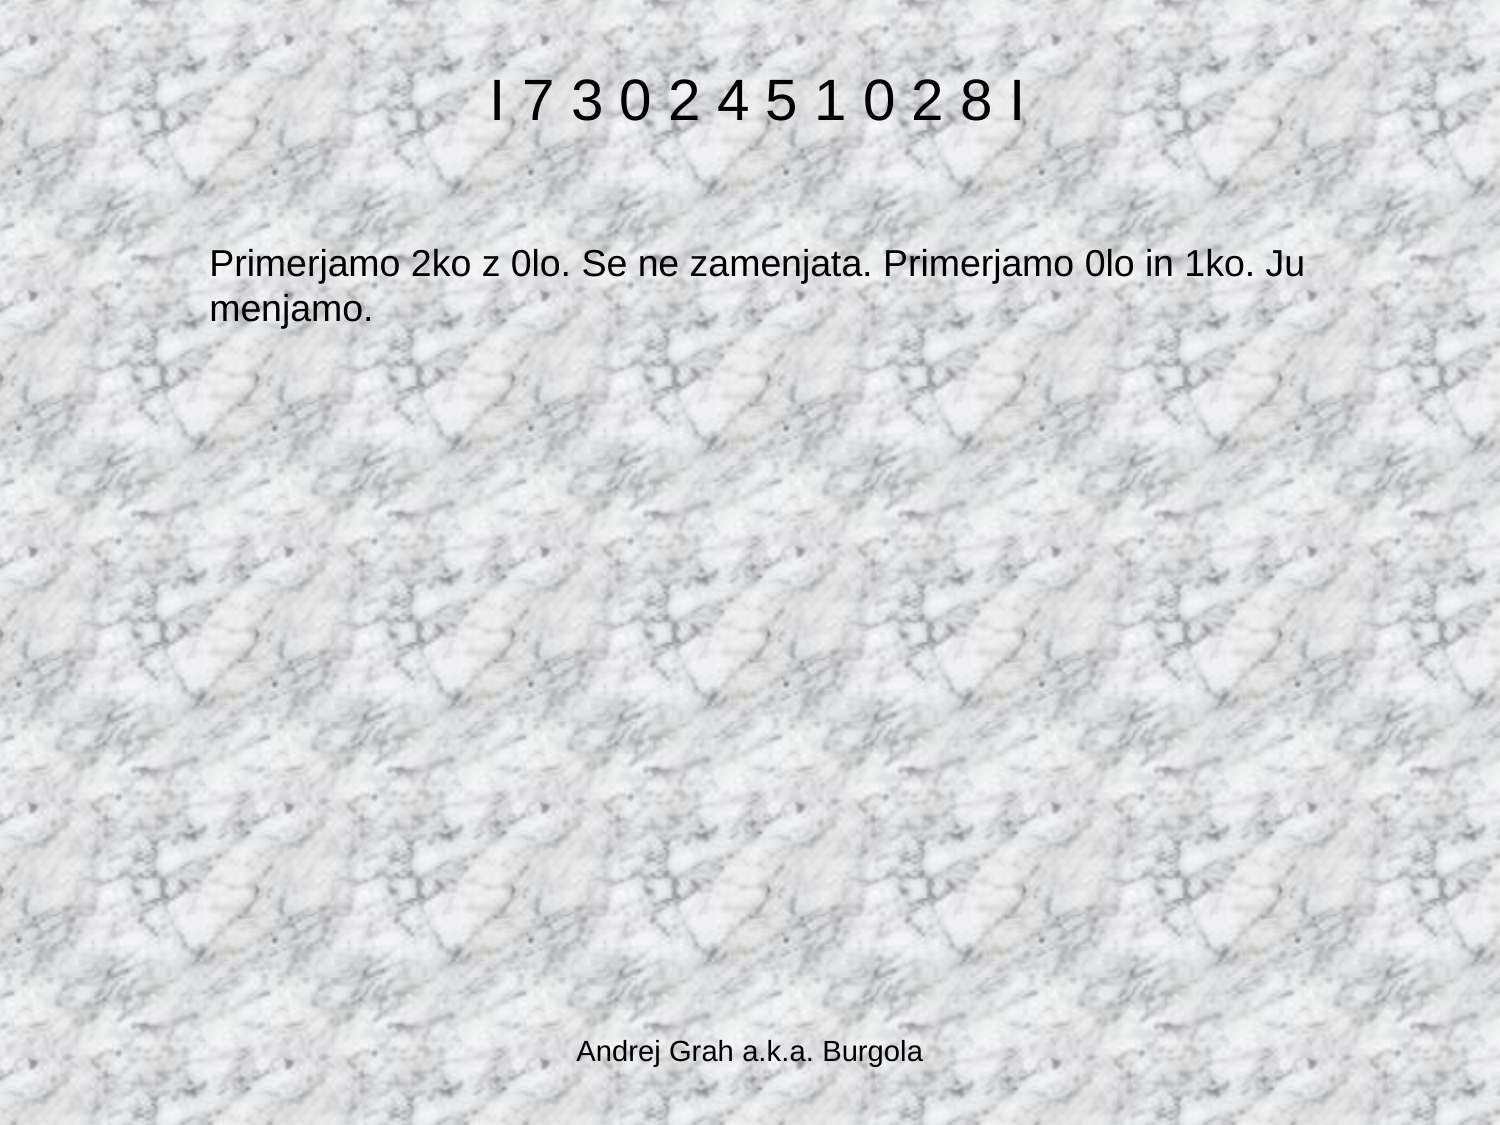

I 7 3 0 2 4 5 1 0 2 8 I
Primerjamo 2ko z 0lo. Se ne zamenjata. Primerjamo 0lo in 1ko. Ju menjamo.
Andrej Grah a.k.a. Burgola